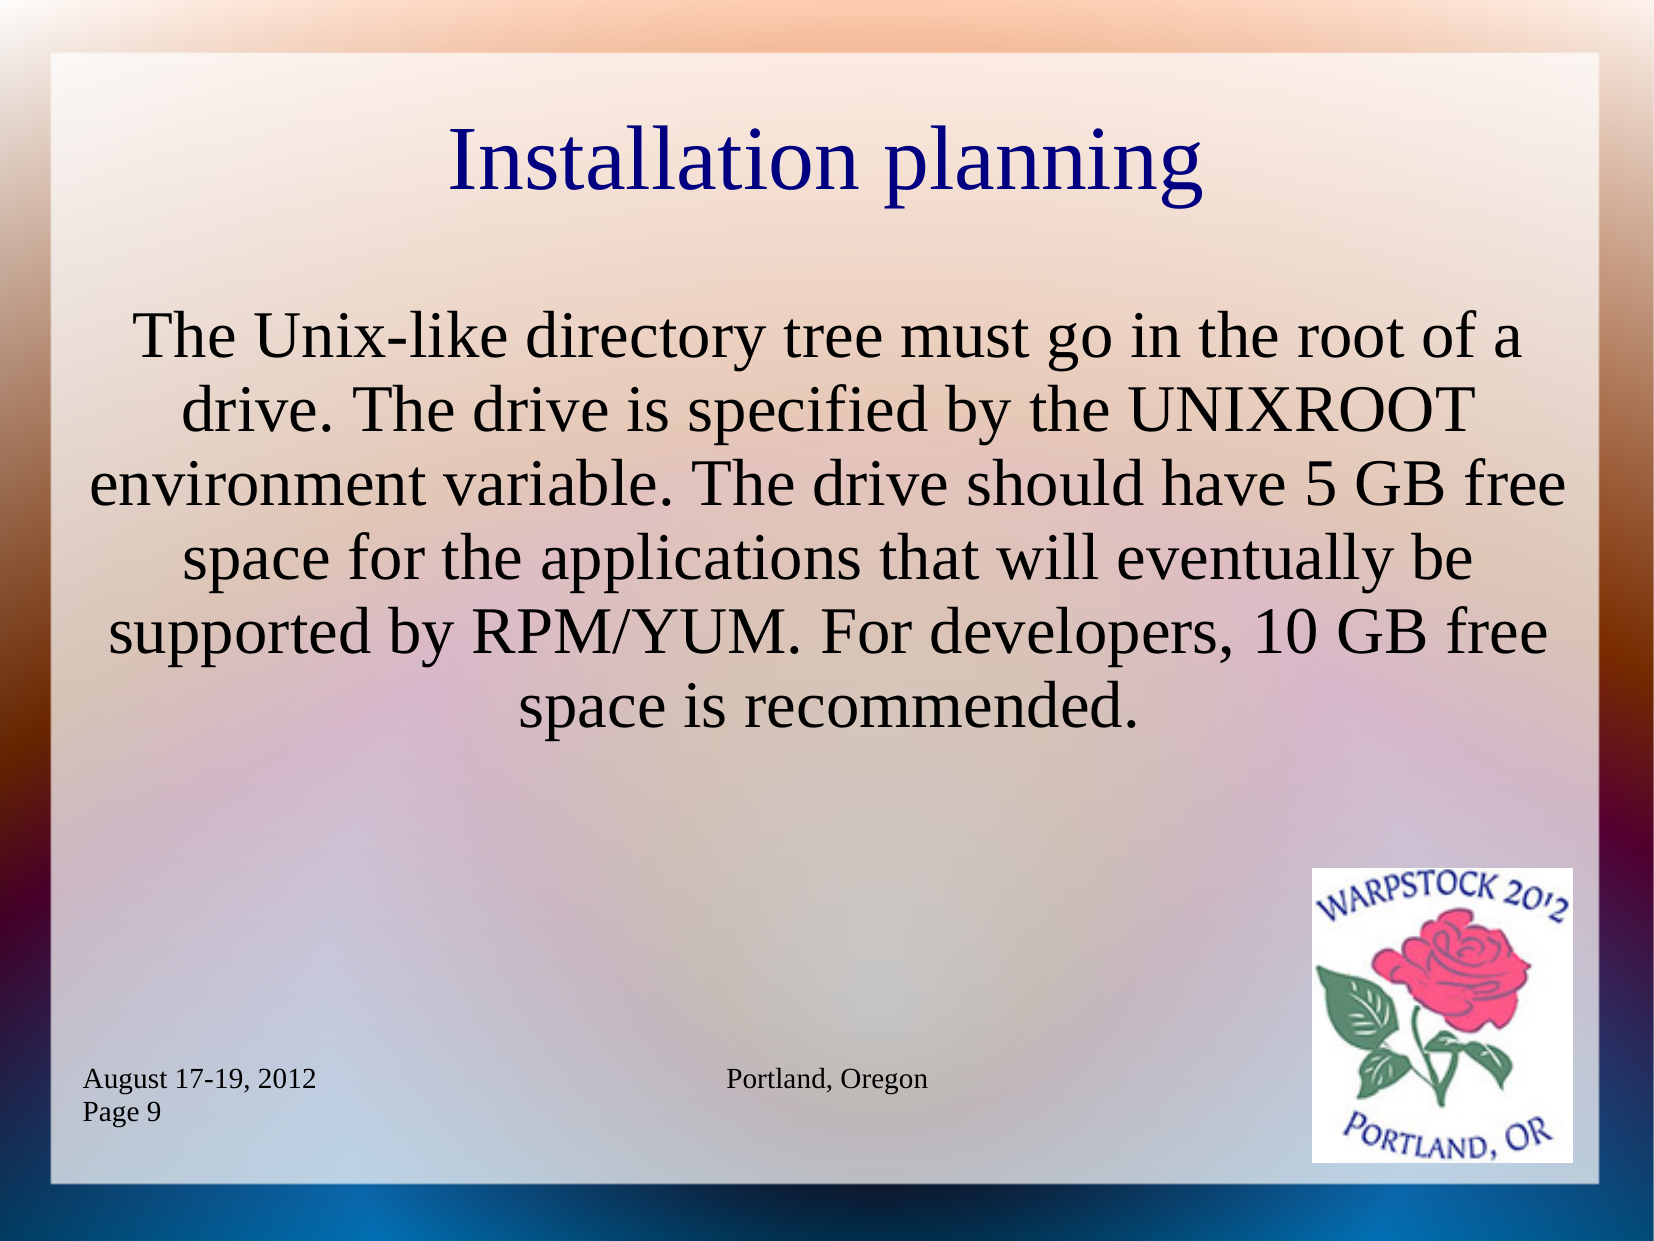

# Installation planning
The Unix-like directory tree must go in the root of a drive. The drive is specified by the UNIXROOT environment variable. The drive should have 5 GB free space for the applications that will eventually be supported by RPM/YUM. For developers, 10 GB free space is recommended.
August 17-19, 2012
Portland, Oregon